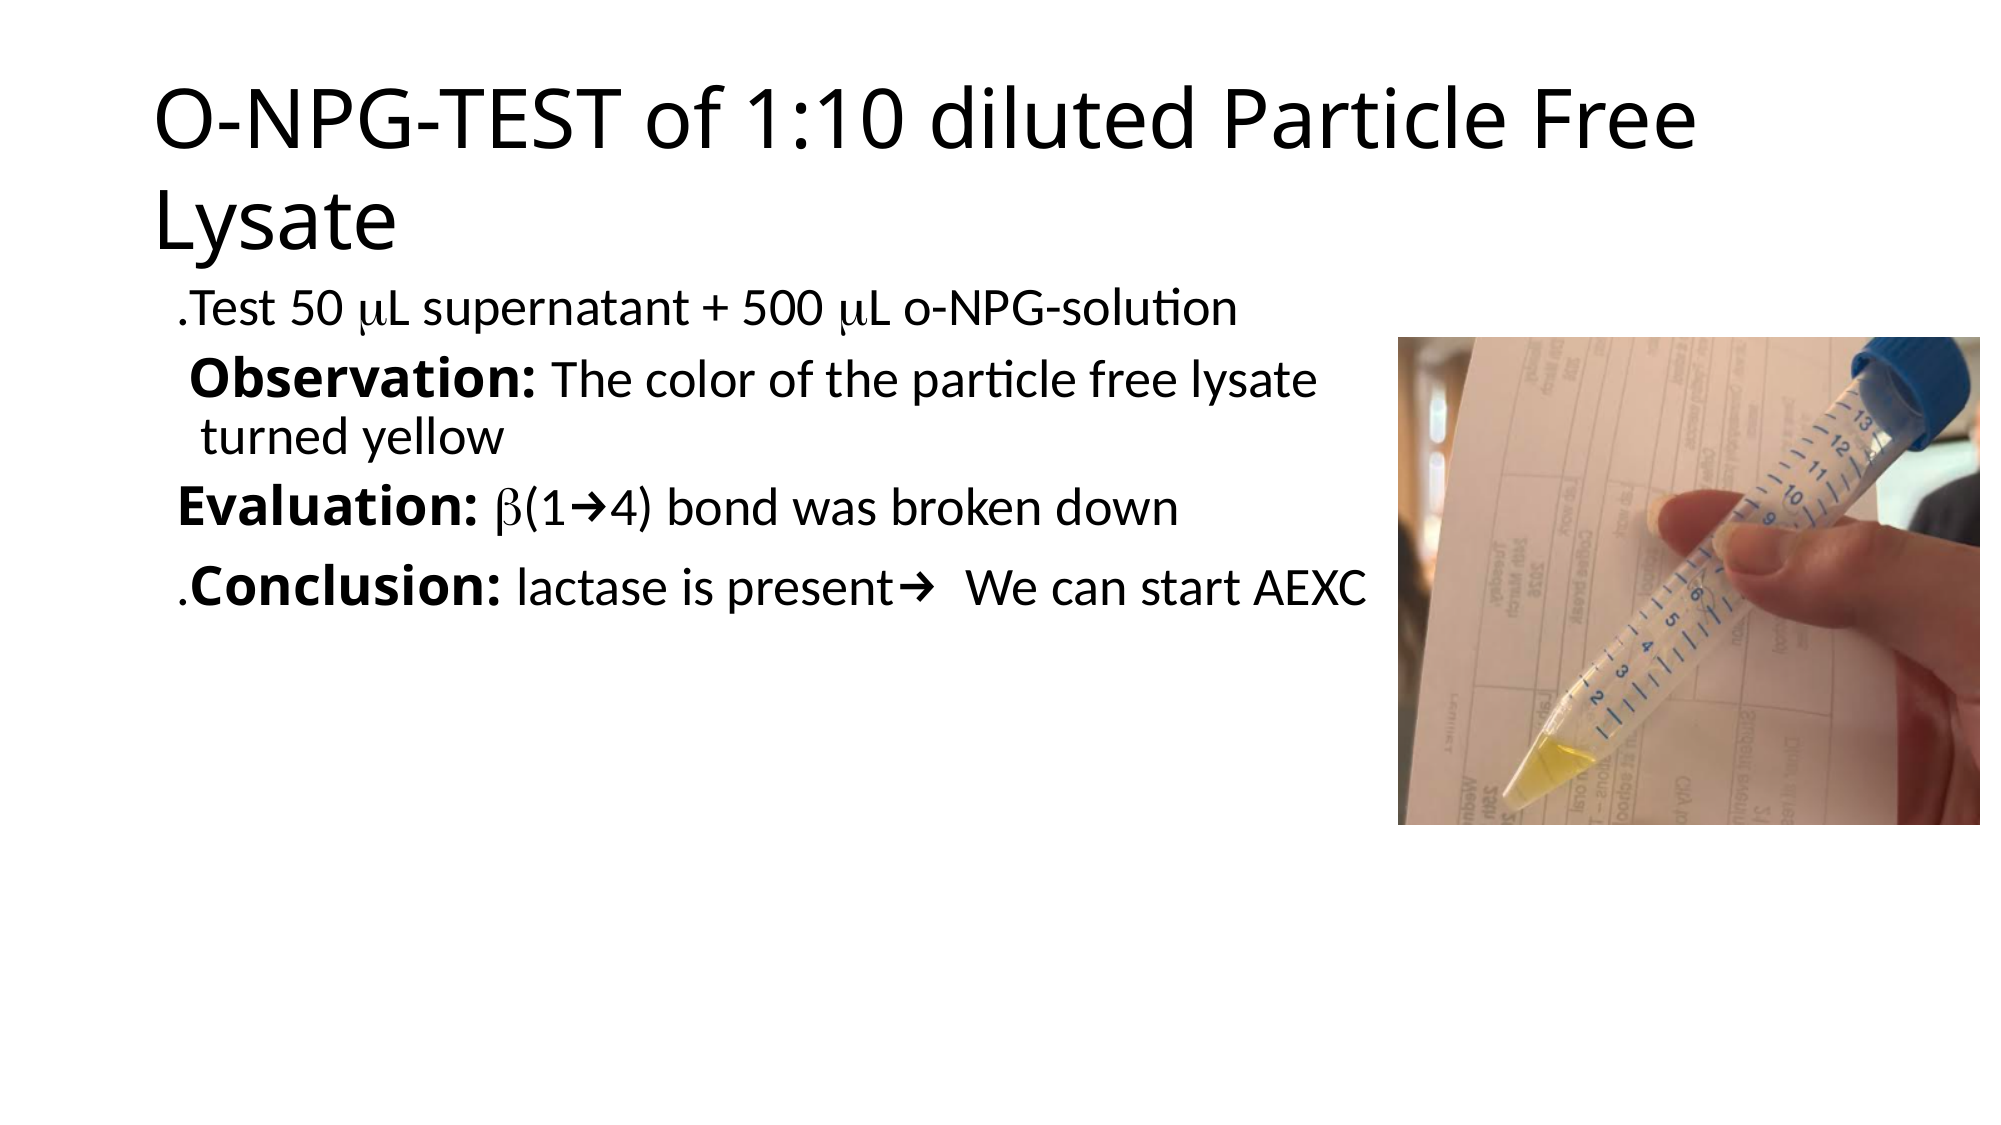

O-NPG-TEST of 1:10 diluted Particle Free Lysate
Test 50 μL supernatant + 500 μL o-NPG-solution.
Observation: The color of the particle free lysate
turned yellow
 Evaluation: β(1→4) bond was broken down
Conclusion: lactase is present→ We can start AEXC.
Picture of cuvette